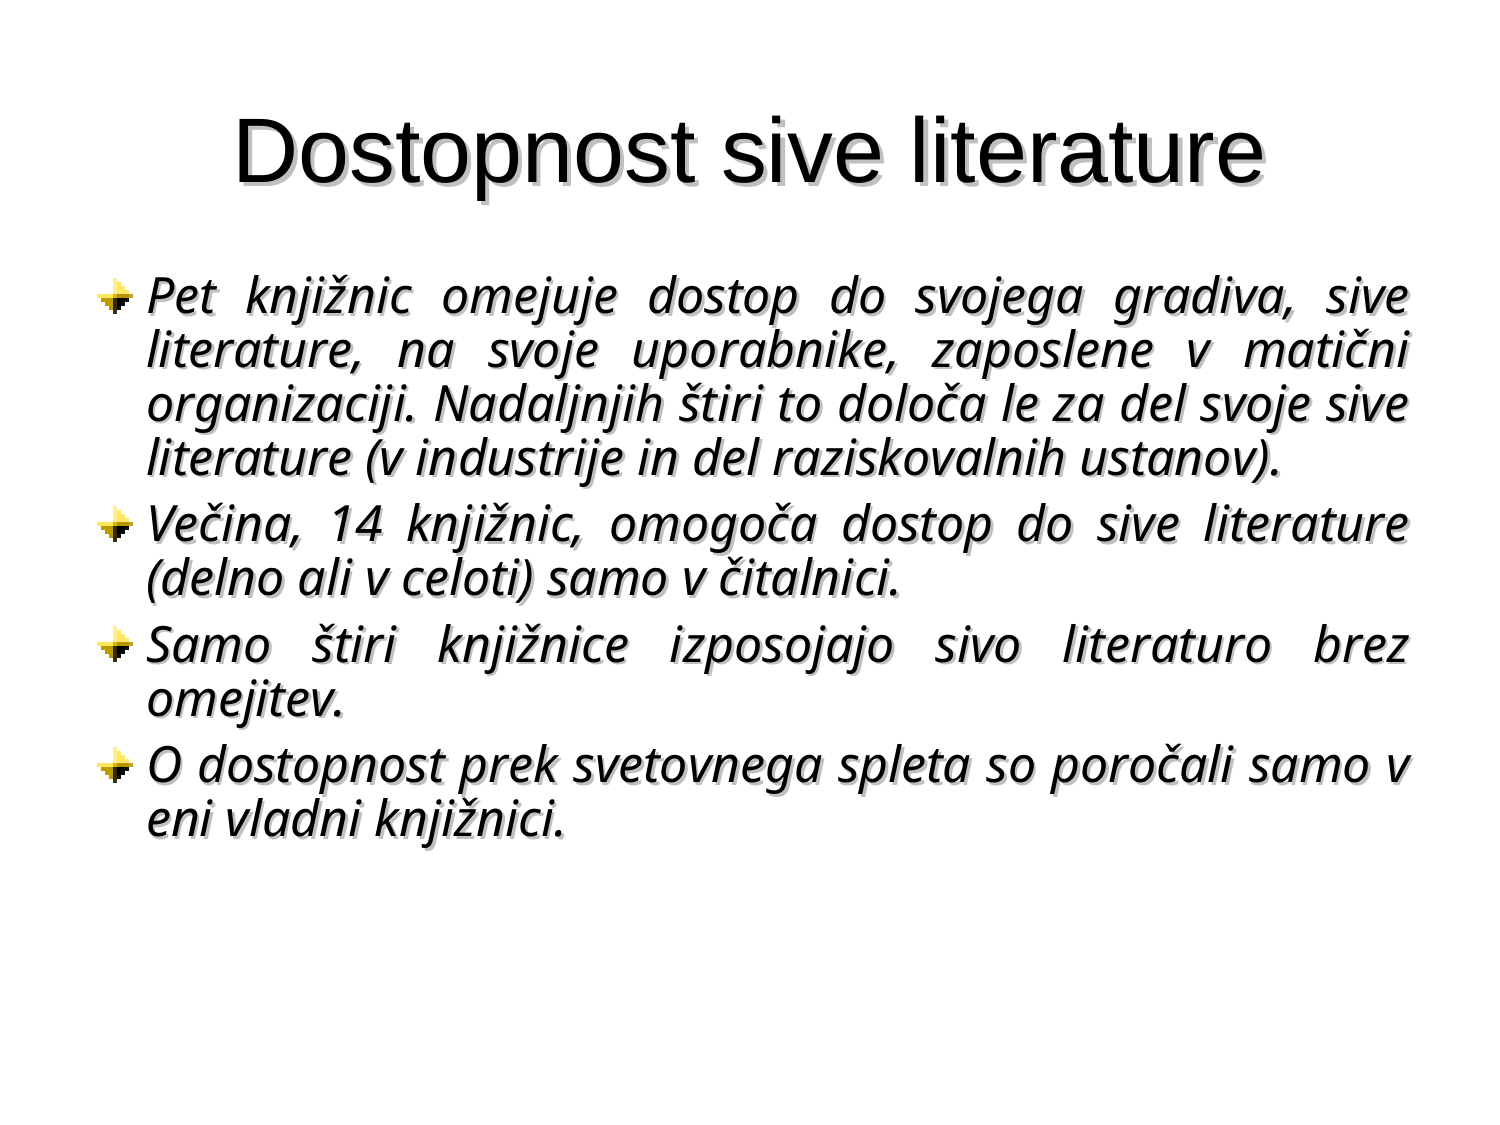

# Dostopnost sive literature
Pet knjižnic omejuje dostop do svojega gradiva, sive literature, na svoje uporabnike, zaposlene v matični organizaciji. Nadaljnjih štiri to določa le za del svoje sive literature (v industrije in del raziskovalnih ustanov).
Večina, 14 knjižnic, omogoča dostop do sive literature (delno ali v celoti) samo v čitalnici.
Samo štiri knjižnice izposojajo sivo literaturo brez omejitev.
O dostopnost prek svetovnega spleta so poročali samo v eni vladni knjižnici.
13
Primoz Juznic, University of Ljubljana, Faculty of Arts, Department of Library and Information Science and Book Studies, Slovenia